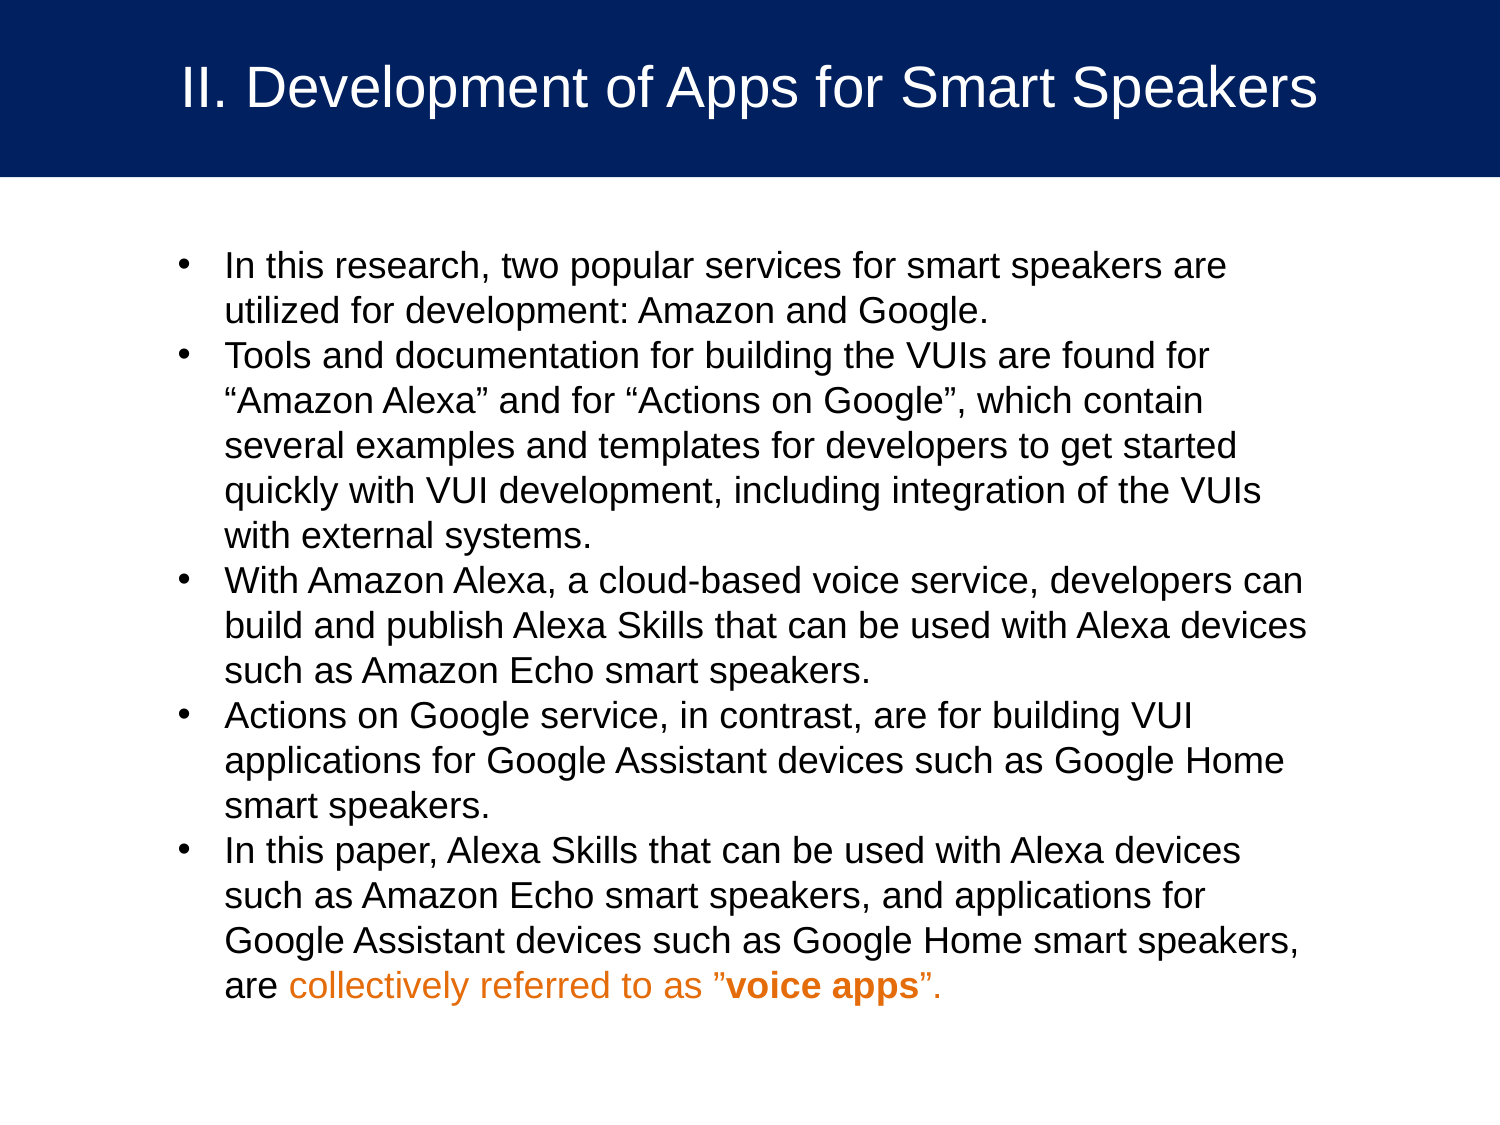

II. Development of Apps for Smart Speakers
In this research, two popular services for smart speakers are utilized for development: Amazon and Google.
Tools and documentation for building the VUIs are found for “Amazon Alexa” and for “Actions on Google”, which contain several examples and templates for developers to get started quickly with VUI development, including integration of the VUIs with external systems.
With Amazon Alexa, a cloud-based voice service, developers can build and publish Alexa Skills that can be used with Alexa devices such as Amazon Echo smart speakers.
Actions on Google service, in contrast, are for building VUI applications for Google Assistant devices such as Google Home smart speakers.
In this paper, Alexa Skills that can be used with Alexa devices such as Amazon Echo smart speakers, and applications for Google Assistant devices such as Google Home smart speakers, are collectively referred to as ”voice apps”.